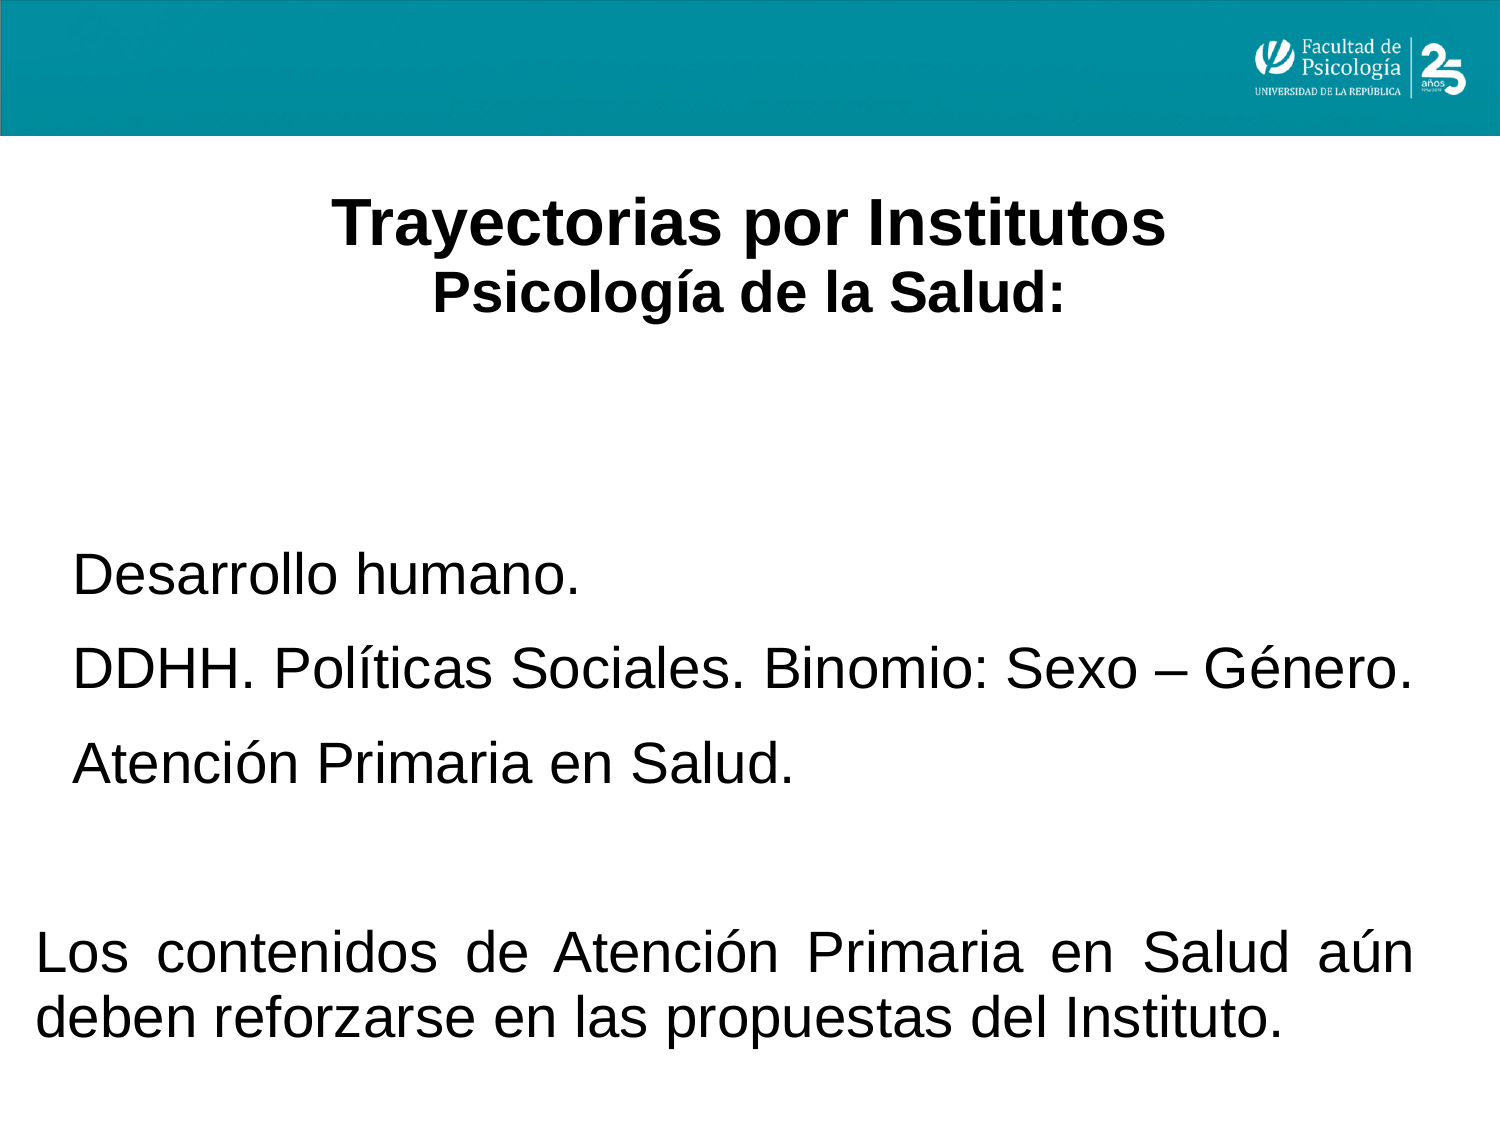

# Trayectorias por Institutos Psicología de la Salud:
Desarrollo humano.
DDHH. Políticas Sociales. Binomio: Sexo – Género.
Atención Primaria en Salud.
Los contenidos de Atención Primaria en Salud aún deben reforzarse en las propuestas del Instituto.